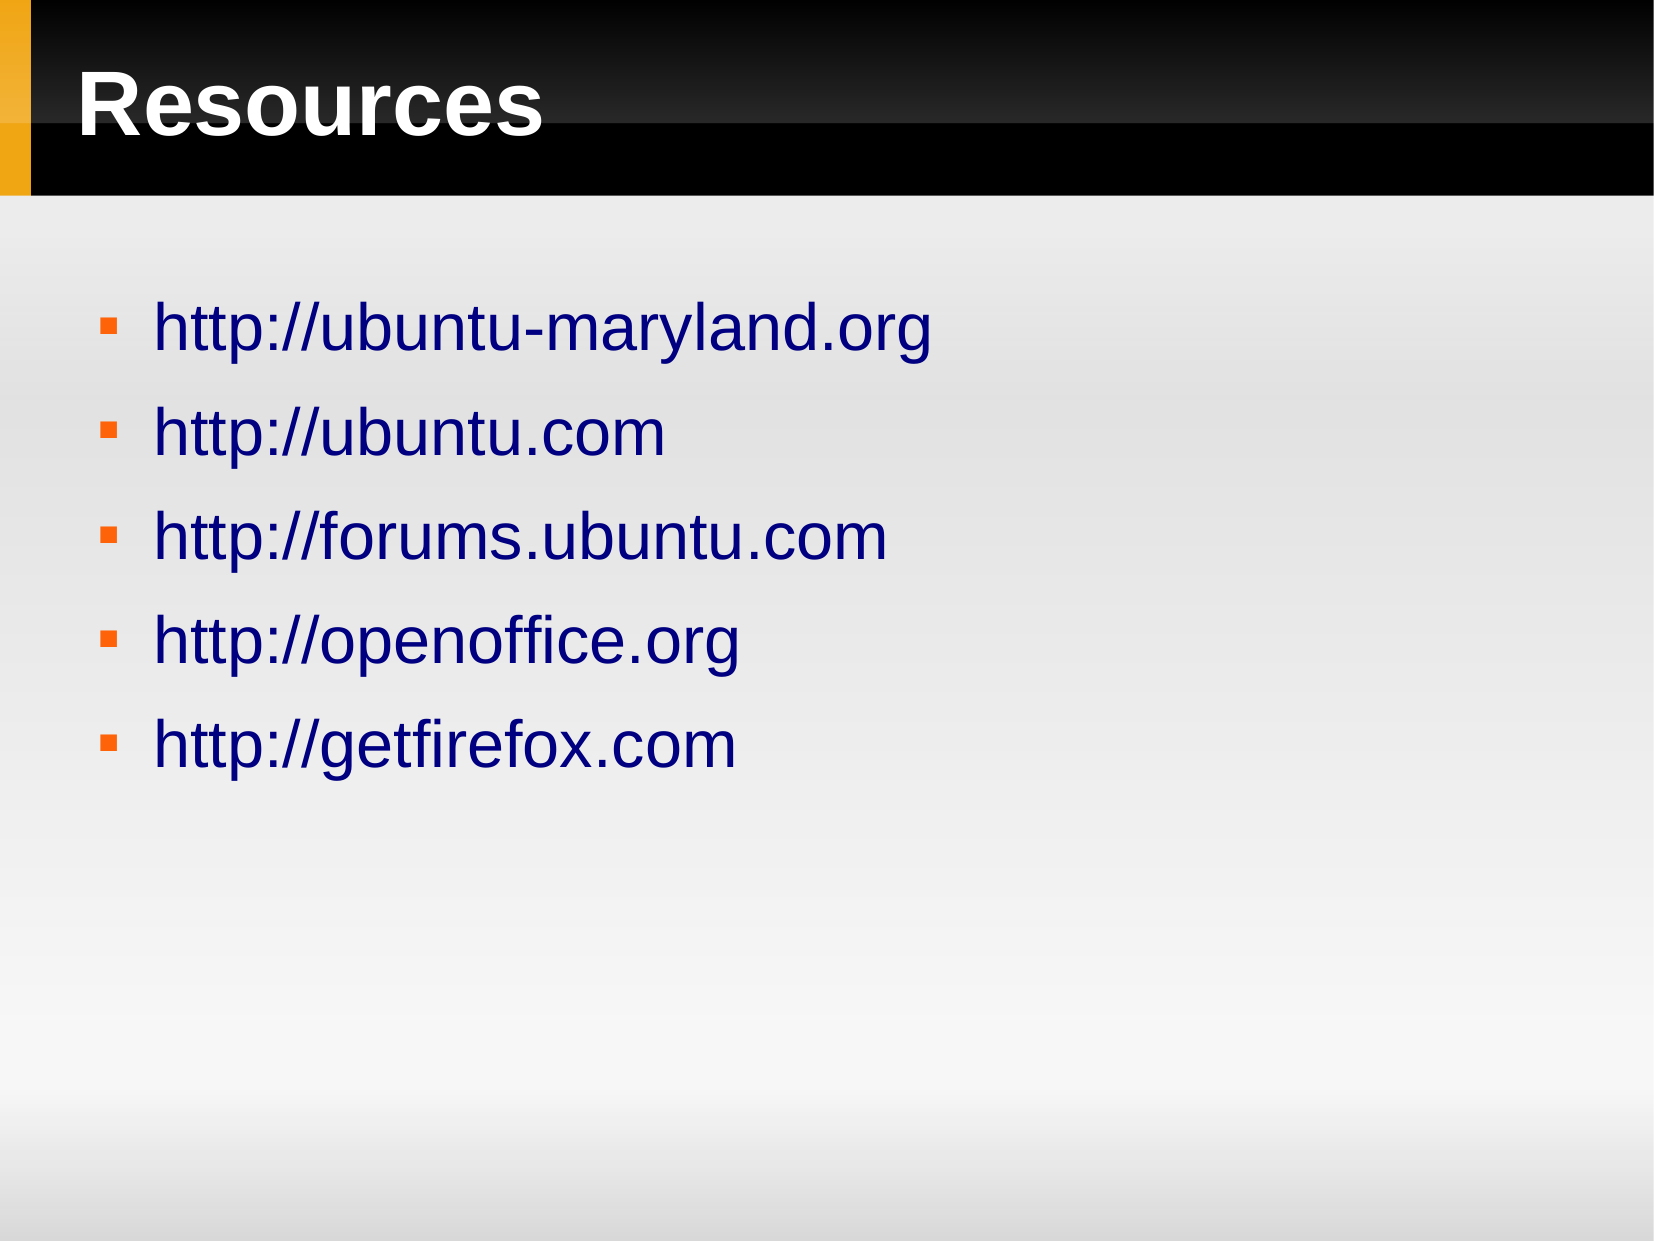

# Resources
http://ubuntu-maryland.org
http://ubuntu.com
http://forums.ubuntu.com
http://openoffice.org
http://getfirefox.com